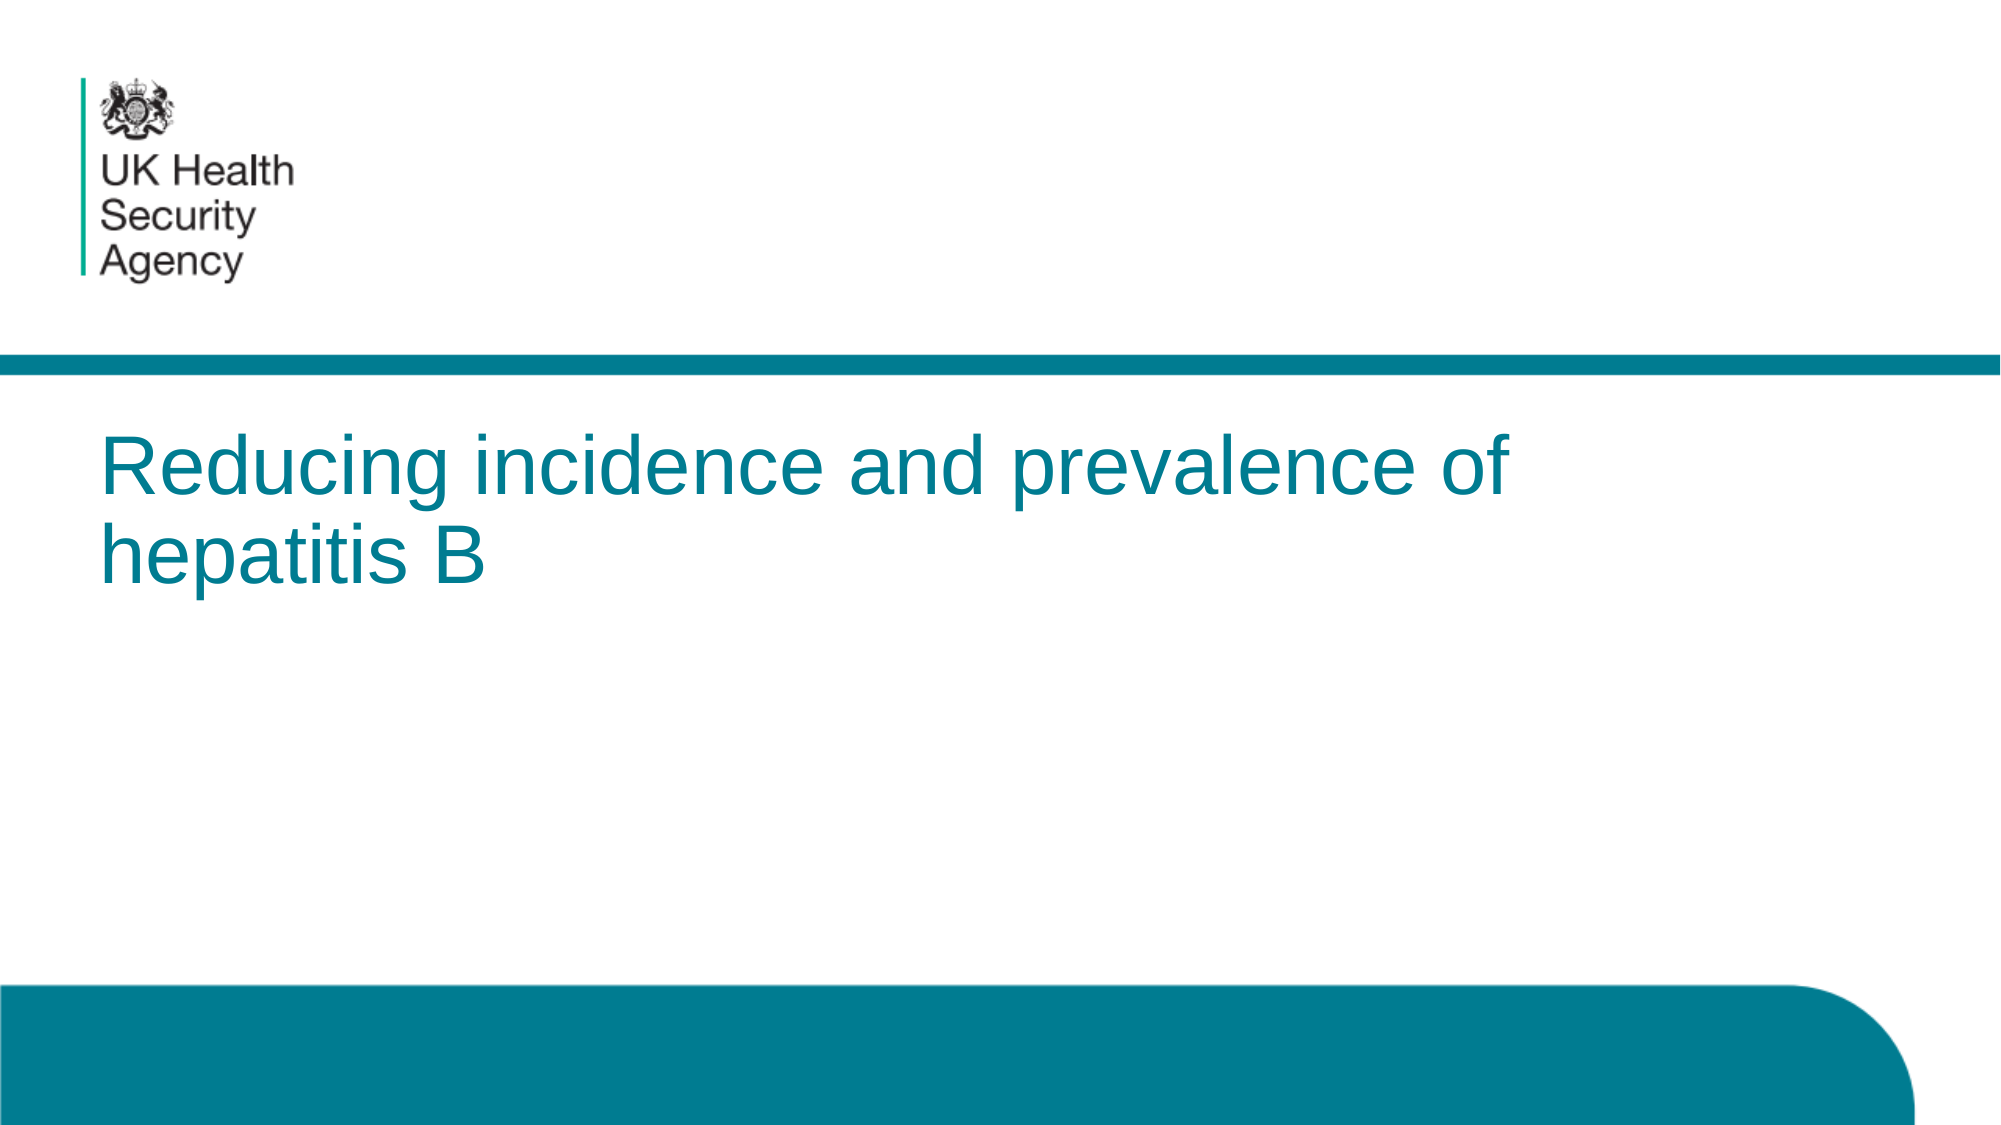

# Reducing incidence and prevalence of hepatitis B